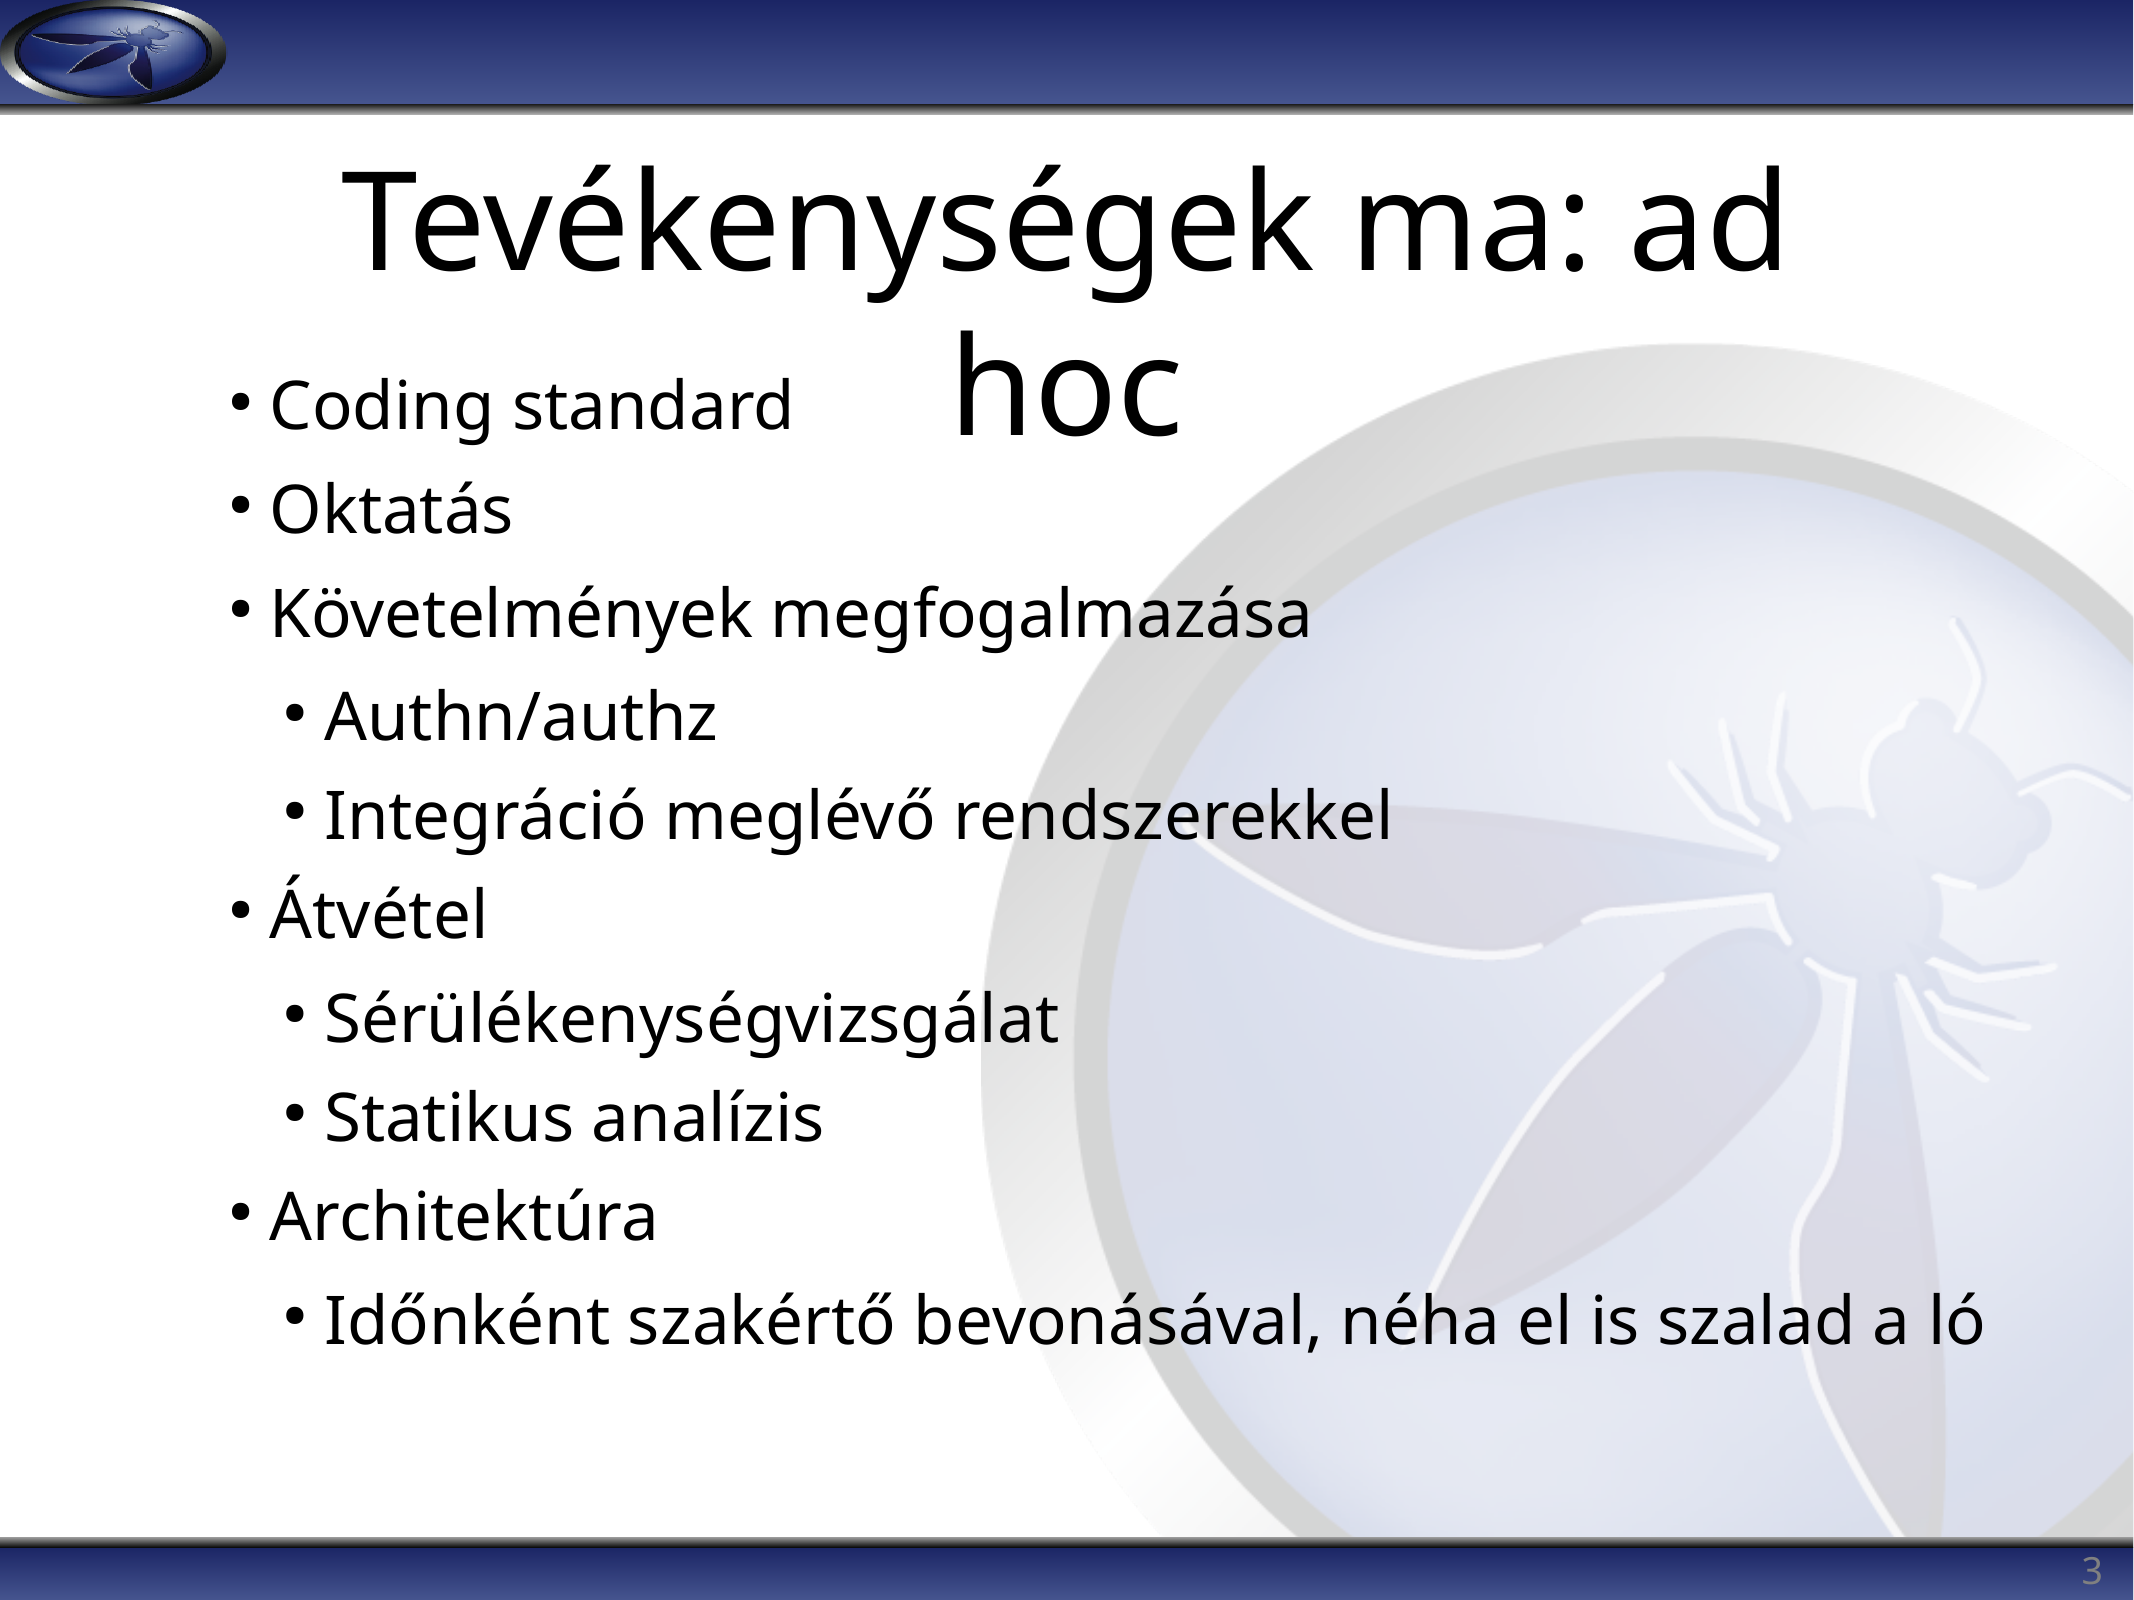

# Tevékenységek ma: ad hoc
Coding standard
Oktatás
Követelmények megfogalmazása
Authn/authz
Integráció meglévő rendszerekkel
Átvétel
Sérülékenységvizsgálat
Statikus analízis
Architektúra
Időnként szakértő bevonásával, néha el is szalad a ló